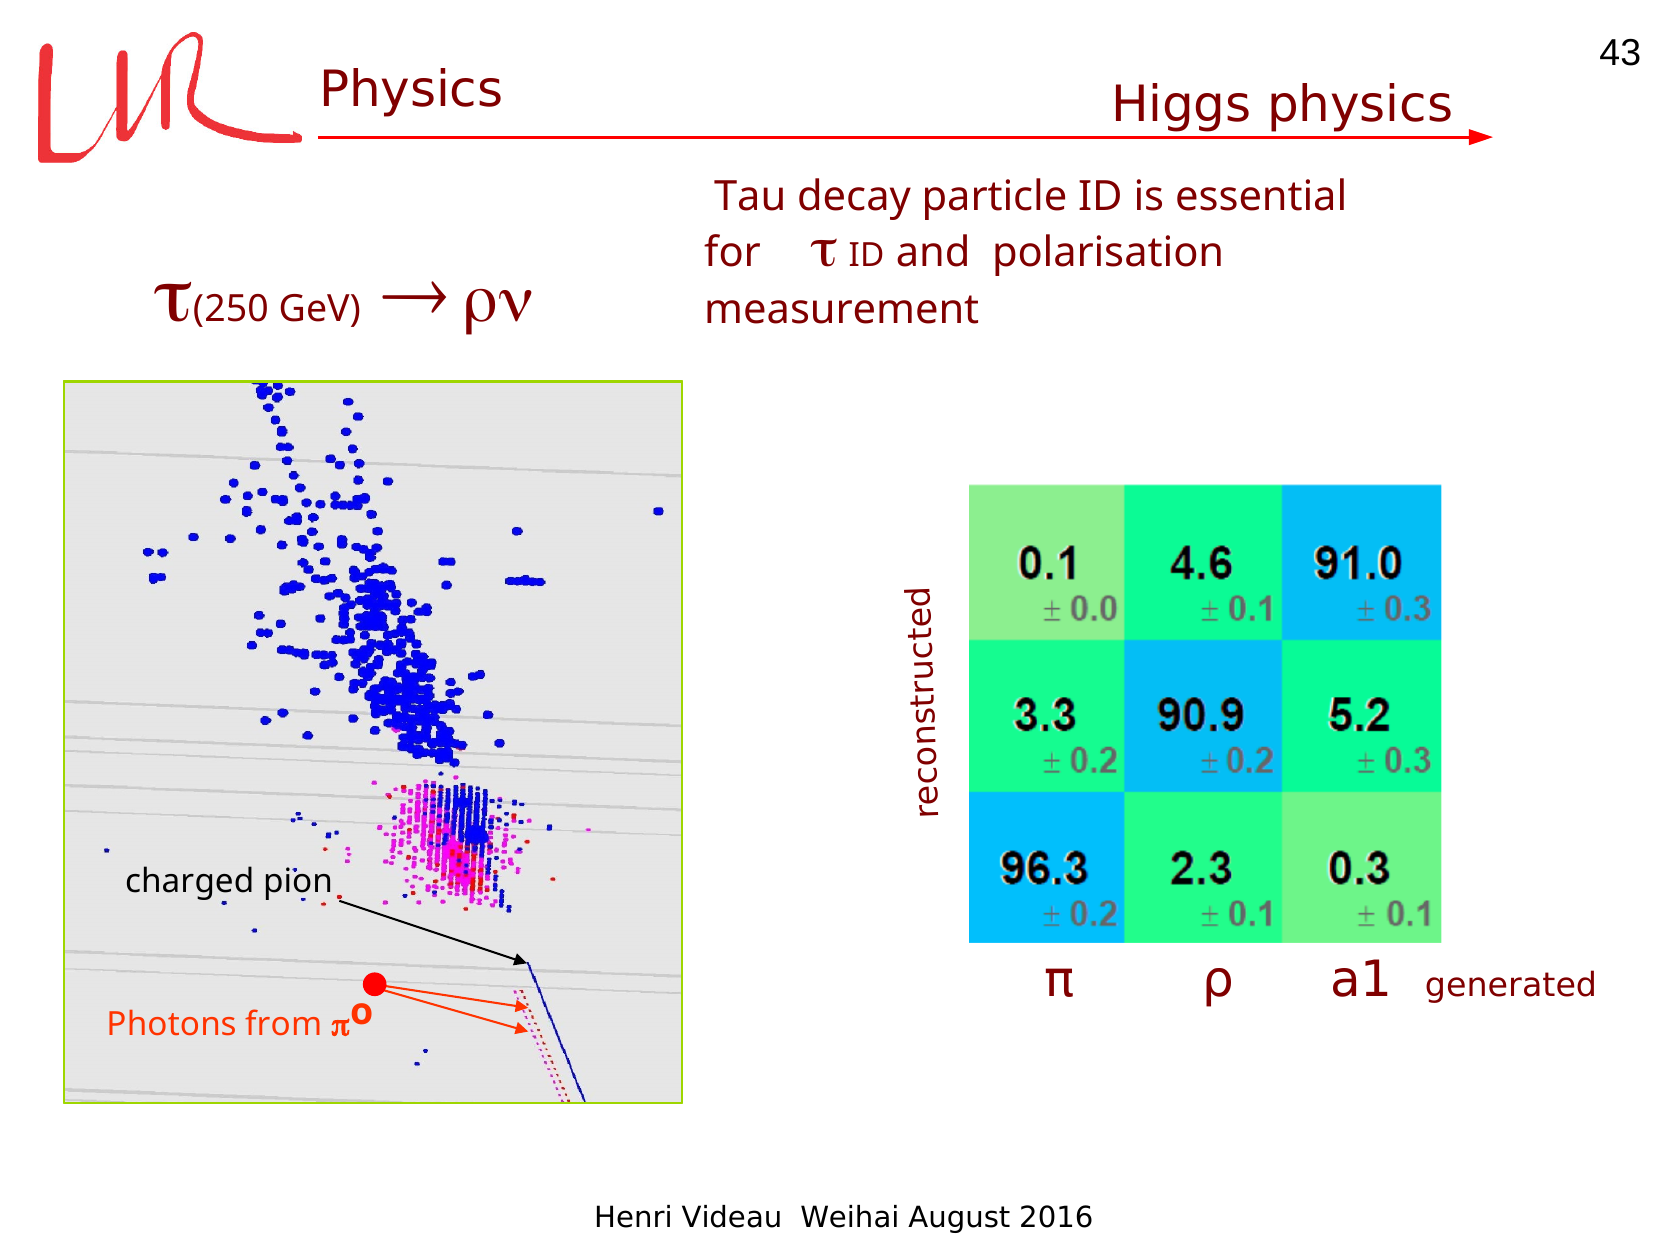

Higgs physics
 Tau decay particle ID is essential
for t ID and polarisation measurement
 t(250 GeV)  rn
reconstructed
charged pion
π ρ a1 generated
Photons from po